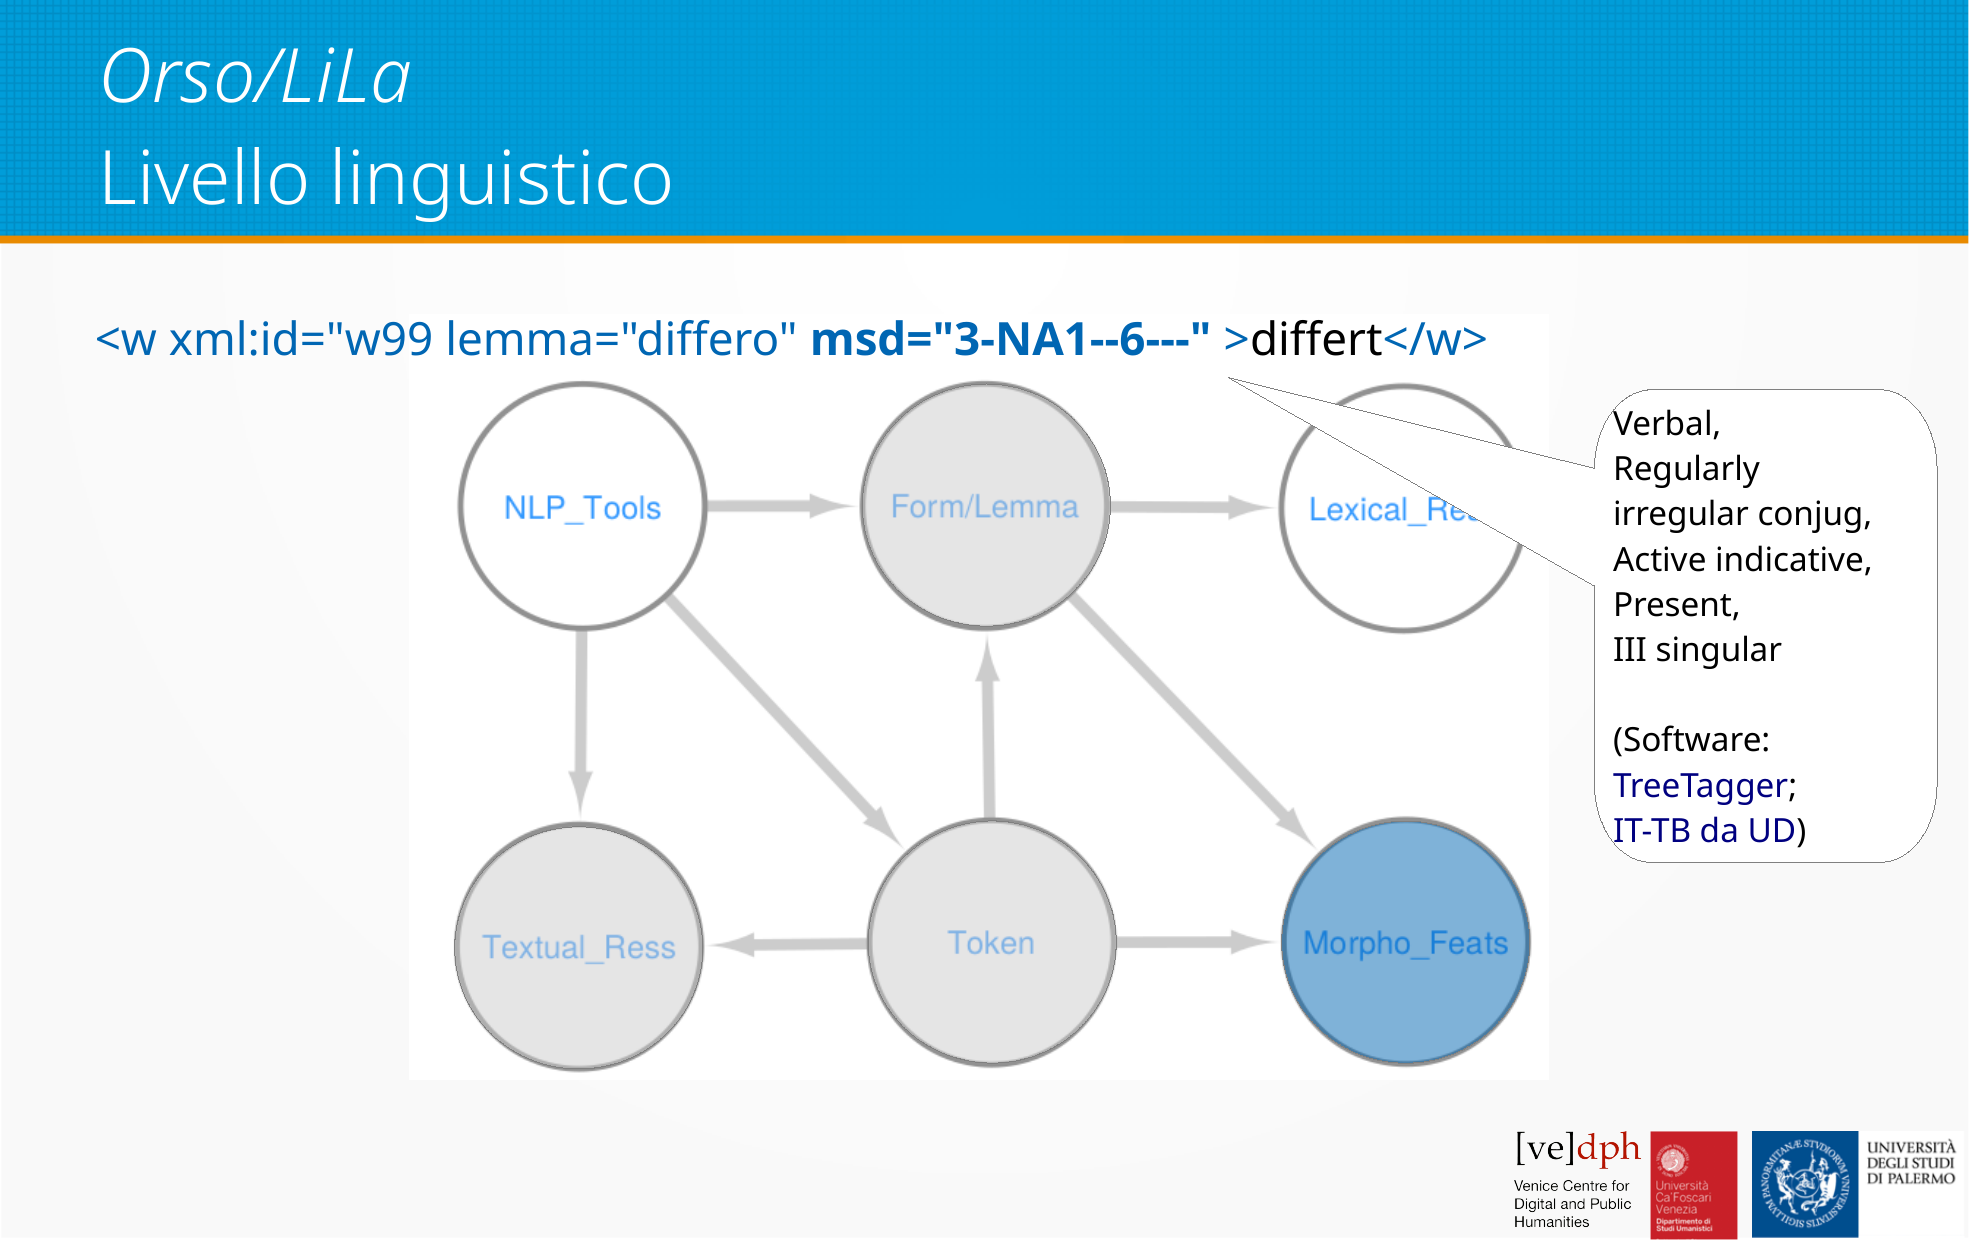

# Orso/LiLa Livello linguistico
<w xml:id="w99 lemma="differo" msd="3-NA1--6---" >differt</w>
Verbal,
Regularly
irregular conjug,
Active indicative,
Present,
III singular
(Software:
TreeTagger;
IT-TB da UD)